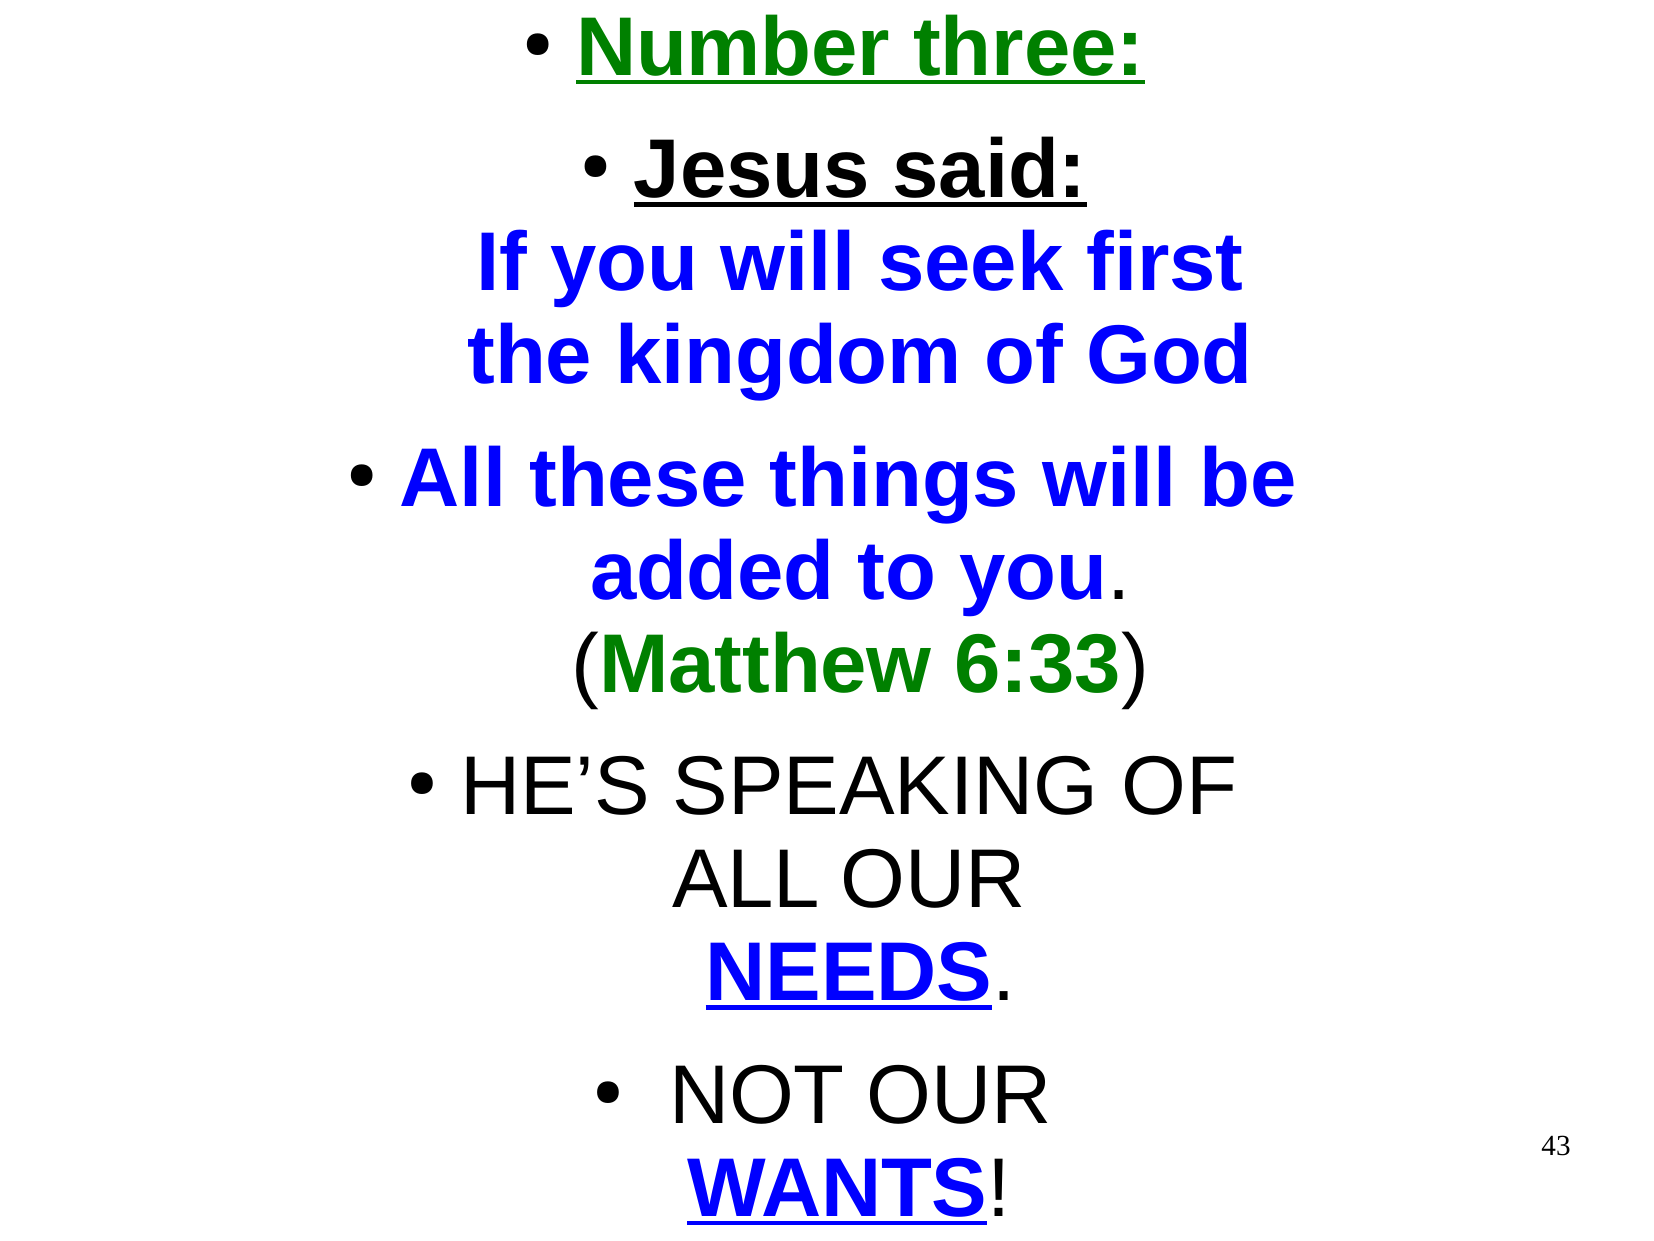

# Number three:
Jesus said:
 If you will seek first
the kingdom of God
All these things will be
added to you.
(Matthew 6:33)
HE’S SPEAKING OF
ALL OUR
NEEDS.
 NOT OUR
WANTS!
43